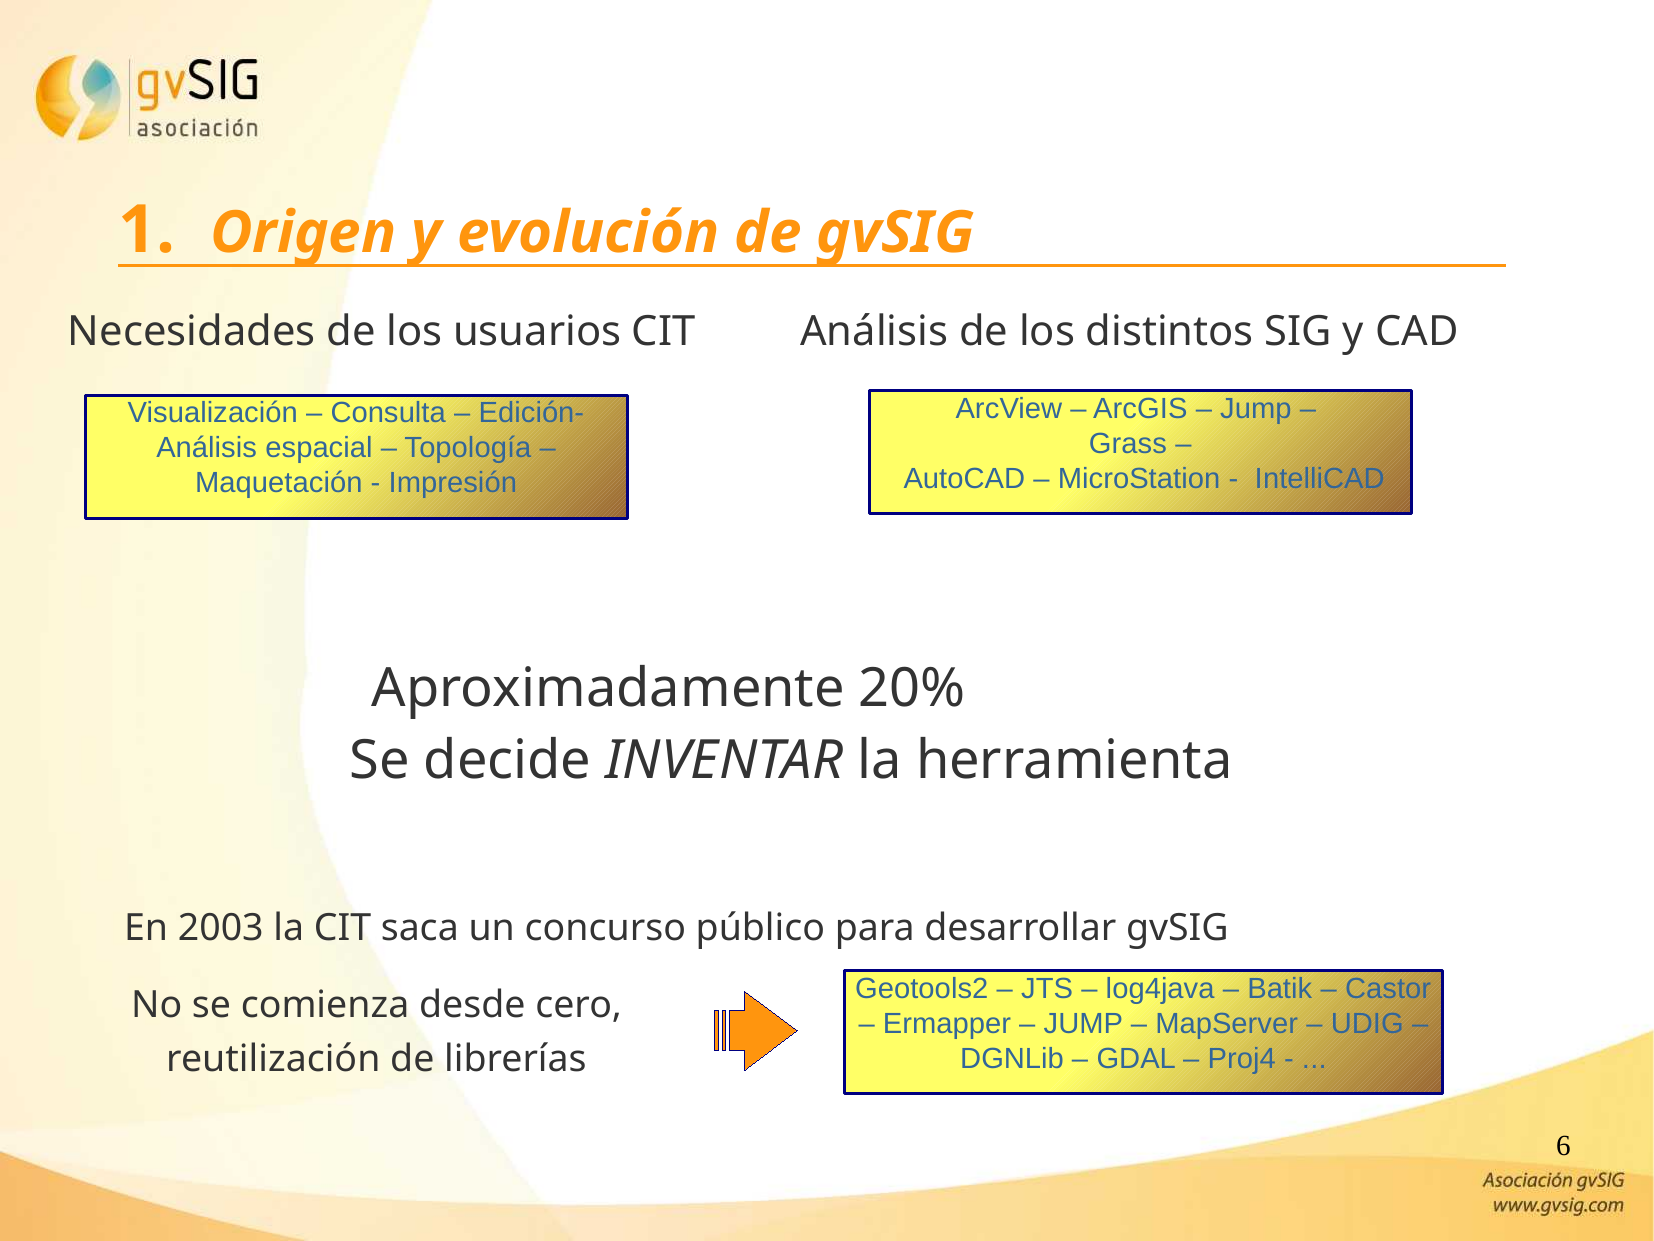

1. Origen y evolución de gvSIG
Necesidades de los usuarios CIT
Análisis de los distintos SIG y CAD
ArcView – ArcGIS – Jump –
Grass –
 AutoCAD – MicroStation - IntelliCAD
Visualización – Consulta – Edición- Análisis espacial – Topología – Maquetación - Impresión
Aproximadamente 20%
 Se decide INVENTAR la herramienta
En 2003 la CIT saca un concurso público para desarrollar gvSIG
No se comienza desde cero, reutilización de librerías
Geotools2 – JTS – log4java – Batik – Castor – Ermapper – JUMP – MapServer – UDIG – DGNLib – GDAL – Proj4 - ...
6